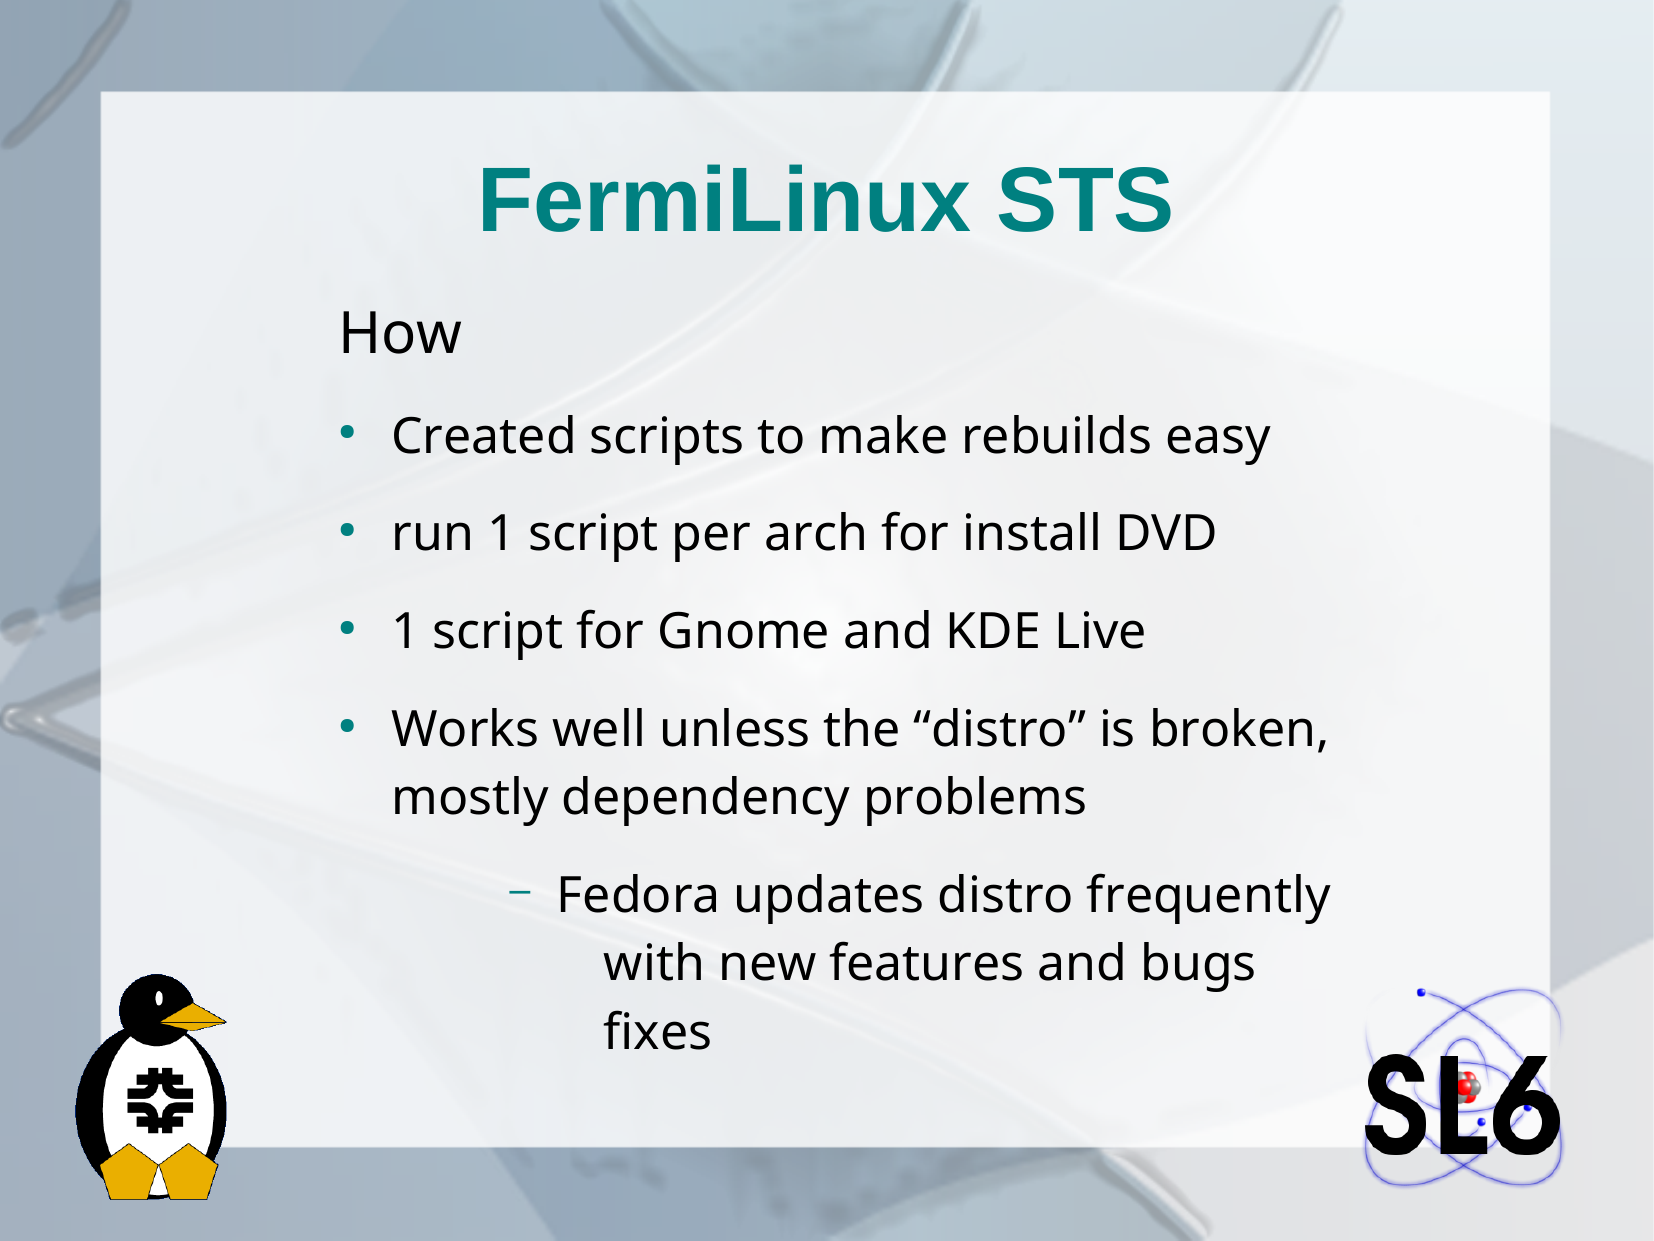

# FermiLinux STS
How
Created scripts to make rebuilds easy
run 1 script per arch for install DVD
1 script for Gnome and KDE Live
Works well unless the “distro” is broken, mostly dependency problems
Fedora updates distro frequently with new features and bugs fixes